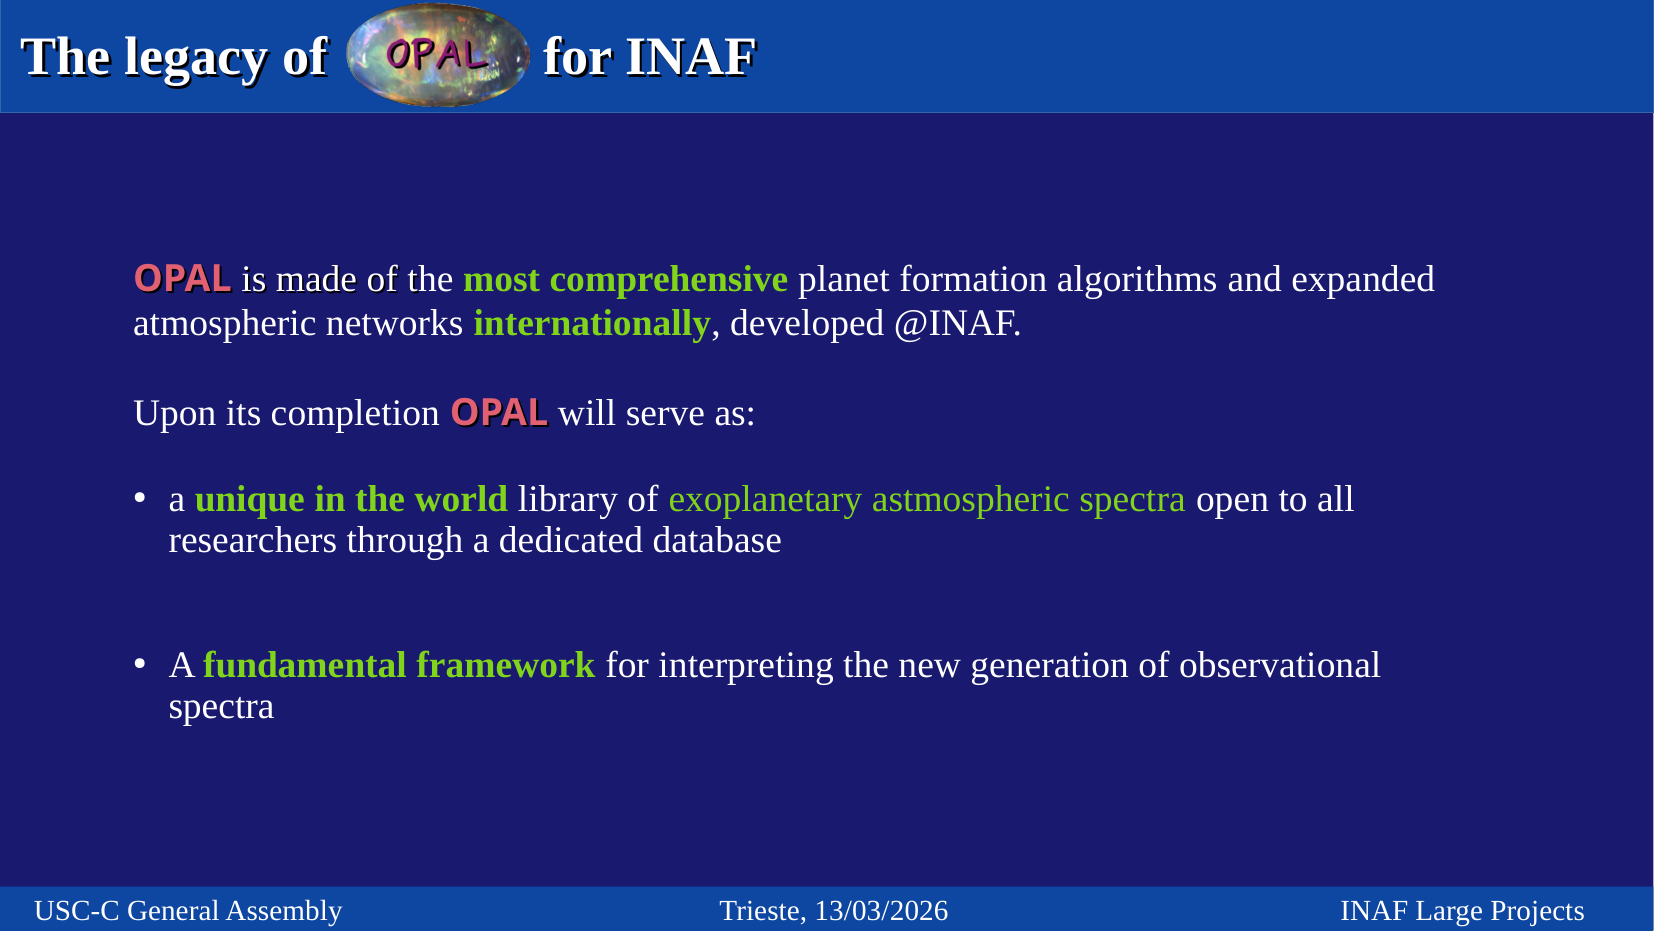

The legacy of for INAF
OPAL is made of the most comprehensive planet formation algorithms and expanded atmospheric networks internationally, developed @INAF.
Upon its completion OPAL will serve as:
a unique in the world library of exoplanetary astmospheric spectra open to all researchers through a dedicated database
A fundamental framework for interpreting the new generation of observational spectra
USC-C General Assembly Trieste, 13/03/2026 INAF Large Projects